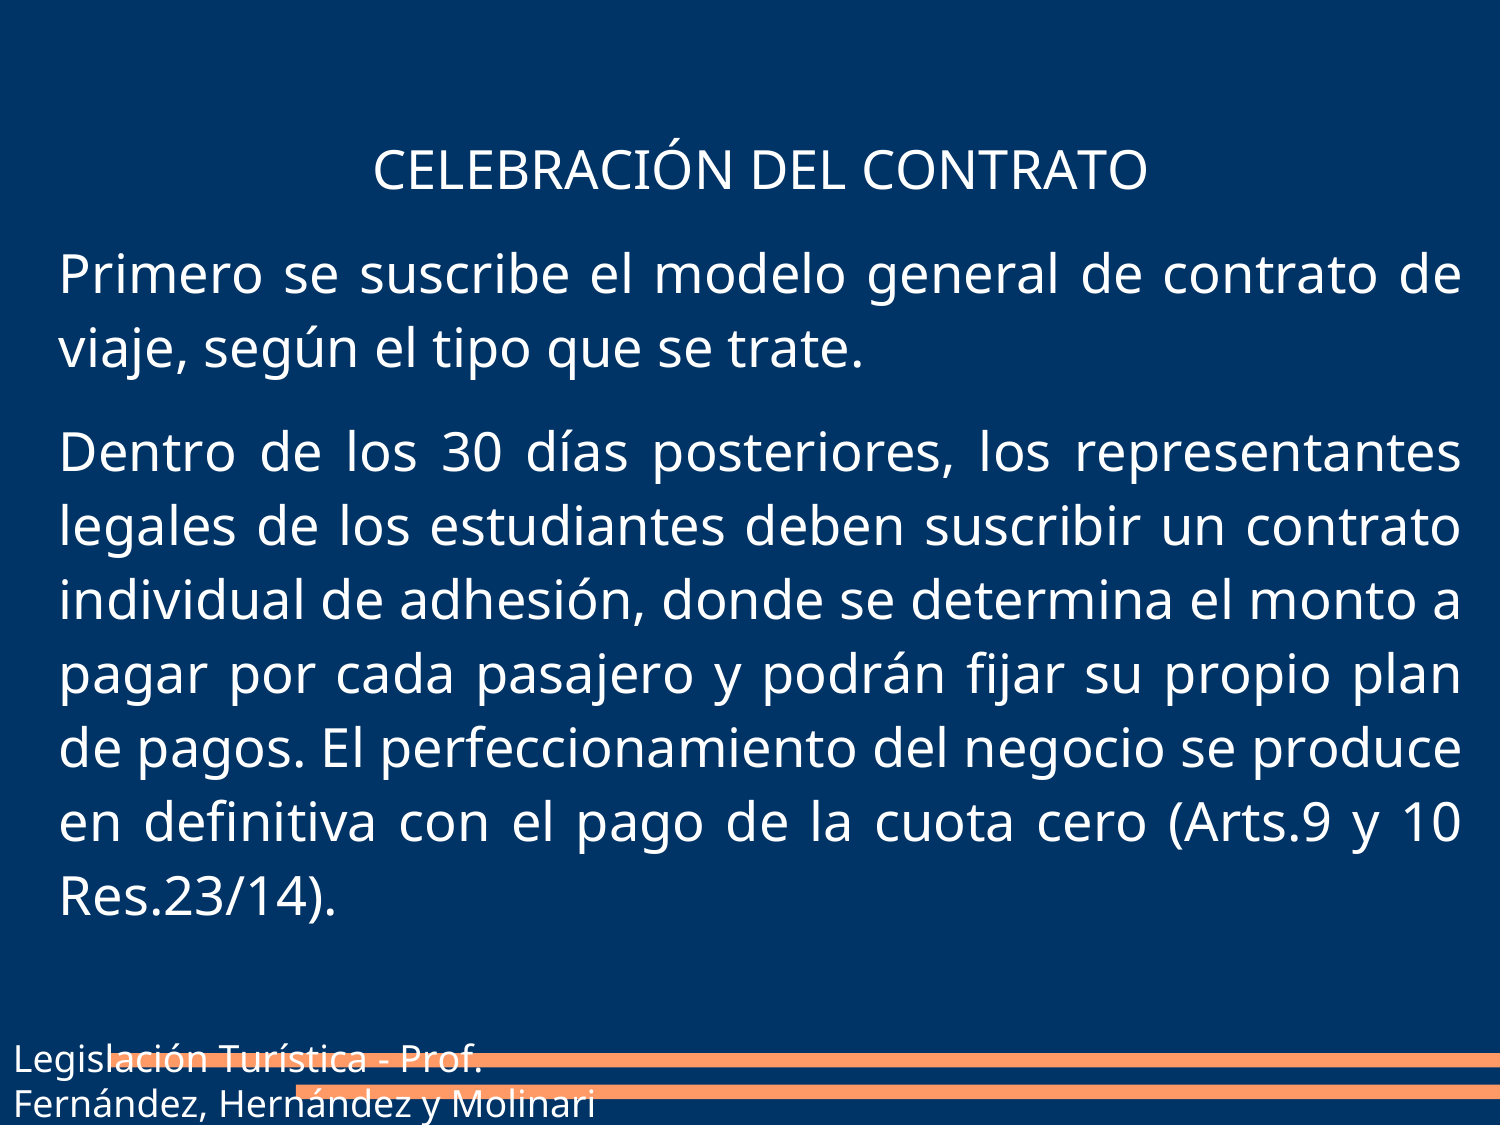

# CELEBRACIÓN DEL CONTRATO
Primero se suscribe el modelo general de contrato de viaje, según el tipo que se trate.
Dentro de los 30 días posteriores, los representantes legales de los estudiantes deben suscribir un contrato individual de adhesión, donde se determina el monto a pagar por cada pasajero y podrán fijar su propio plan de pagos. El perfeccionamiento del negocio se produce en definitiva con el pago de la cuota cero (Arts.9 y 10 Res.23/14).
Legislación Turística - Prof. Fernández, Hernández y Molinari